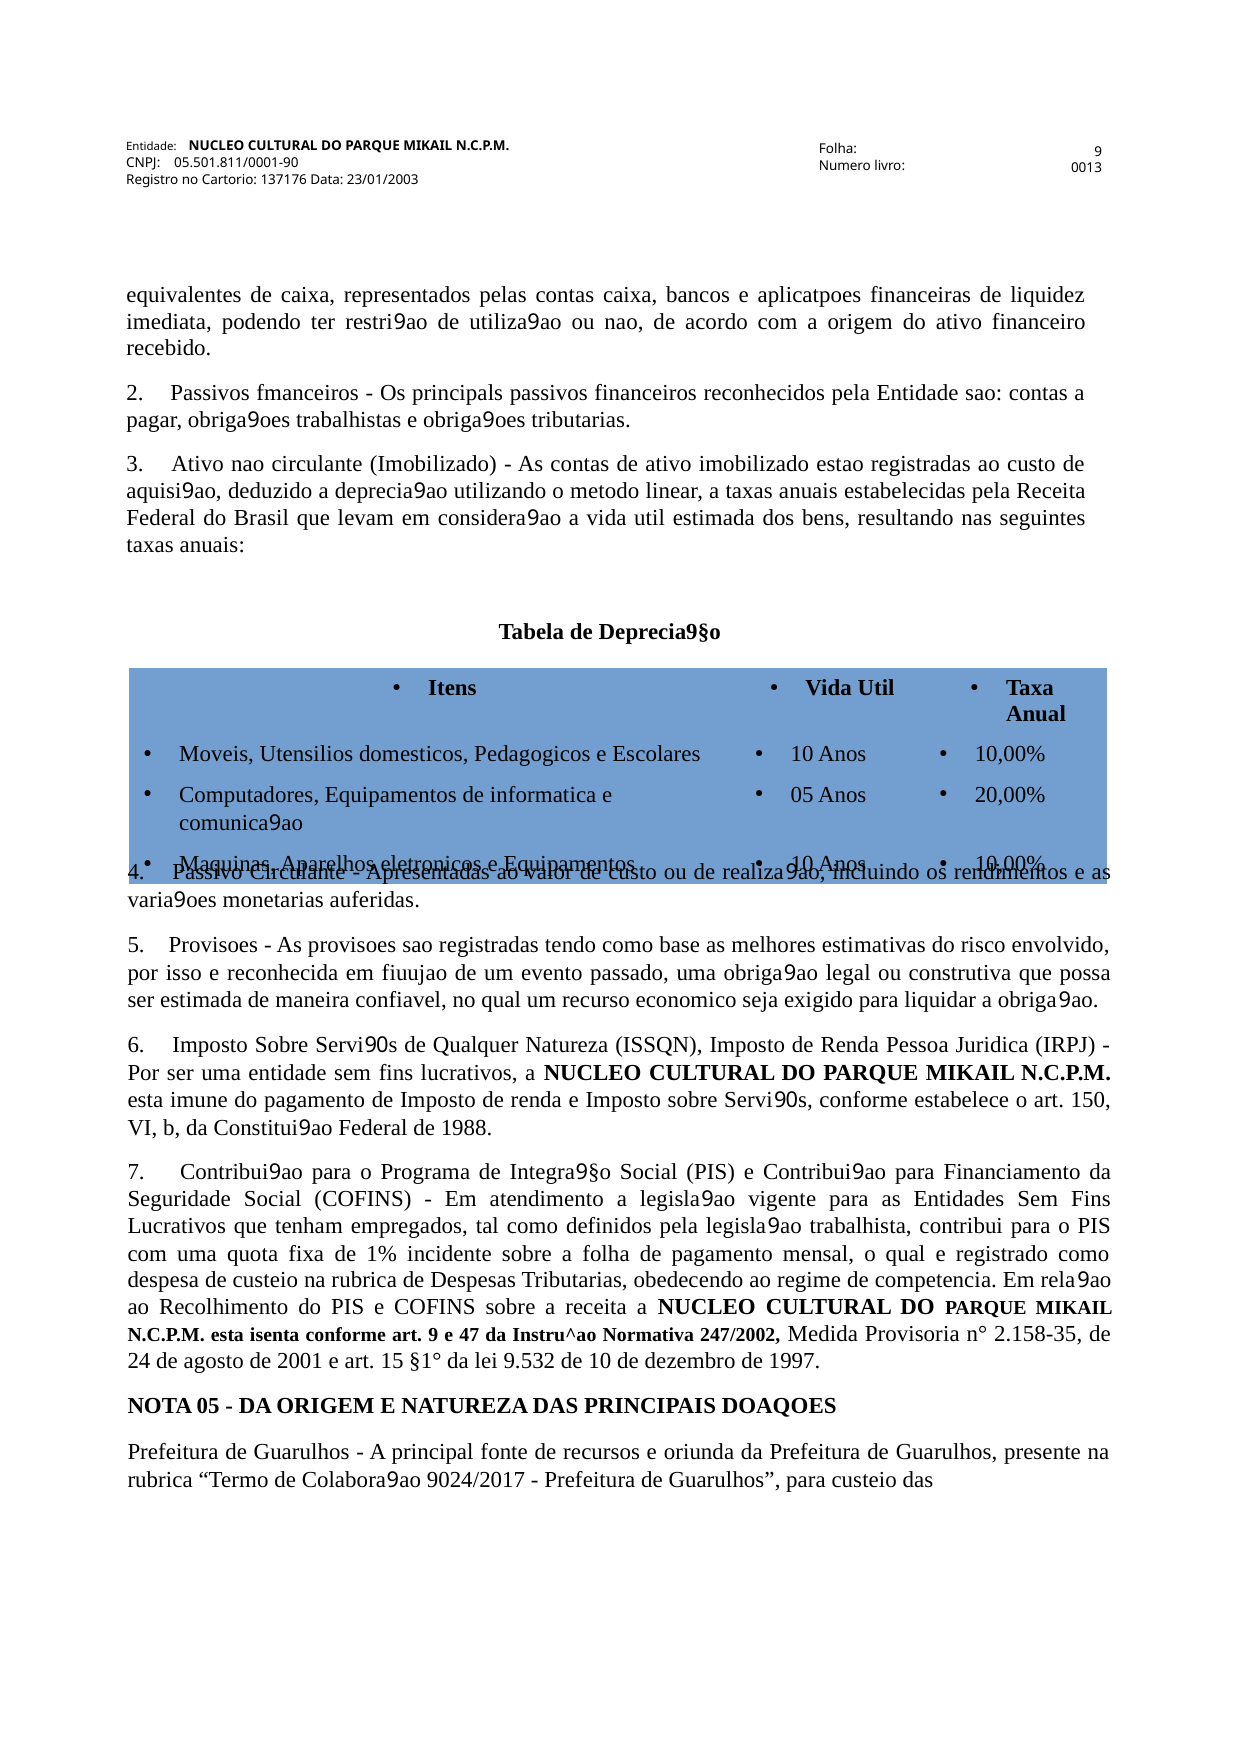

Entidade: NUCLEO CULTURAL DO PARQUE MIKAIL N.C.P.M.
CNPJ: 05.501.811/0001-90
Registro no Cartorio: 137176 Data: 23/01/2003
Folha:
Numero livro:
9
0013
equivalentes de caixa, representados pelas contas caixa, bancos e aplicatpoes financeiras de liquidez imediata, podendo ter restri9ao de utiliza9ao ou nao, de acordo com a origem do ativo financeiro recebido.
2. Passivos fmanceiros - Os principals passivos financeiros reconhecidos pela Entidade sao: contas a pagar, obriga9oes trabalhistas e obriga9oes tributarias.
3. Ativo nao circulante (Imobilizado) - As contas de ativo imobilizado estao registradas ao custo de aquisi9ao, deduzido a deprecia9ao utilizando o metodo linear, a taxas anuais estabelecidas pela Receita Federal do Brasil que levam em considera9ao a vida util estimada dos bens, resultando nas seguintes taxas anuais:
Tabela de Deprecia9§o
| Itens | Vida Util | Taxa Anual |
| --- | --- | --- |
| Moveis, Utensilios domesticos, Pedagogicos e Escolares | 10 Anos | 10,00% |
| Computadores, Equipamentos de informatica e comunica9ao | 05 Anos | 20,00% |
| Maquinas, Aparelhos eletronicos e Equipamentos | 10 Anos | 10,00% |
4. Passivo Circulante - Apresentadas ao valor de custo ou de realiza9ao, incluindo os rendimentos e as varia9oes monetarias auferidas.
5. Provisoes - As provisoes sao registradas tendo como base as melhores estimativas do risco envolvido, por isso e reconhecida em fiuujao de um evento passado, uma obriga9ao legal ou construtiva que possa ser estimada de maneira confiavel, no qual um recurso economico seja exigido para liquidar a obriga9ao.
6. Imposto Sobre Servi90s de Qualquer Natureza (ISSQN), Imposto de Renda Pessoa Juridica (IRPJ) - Por ser uma entidade sem fins lucrativos, a NUCLEO CULTURAL DO PARQUE MIKAIL N.C.P.M. esta imune do pagamento de Imposto de renda e Imposto sobre Servi90s, conforme estabelece o art. 150, VI, b, da Constitui9ao Federal de 1988.
7. Contribui9ao para o Programa de Integra9§o Social (PIS) e Contribui9ao para Financiamento da Seguridade Social (COFINS) - Em atendimento a legisla9ao vigente para as Entidades Sem Fins Lucrativos que tenham empregados, tal como definidos pela legisla9ao trabalhista, contribui para o PIS com uma quota fixa de 1% incidente sobre a folha de pagamento mensal, o qual e registrado como despesa de custeio na rubrica de Despesas Tributarias, obedecendo ao regime de competencia. Em rela9ao ao Recolhimento do PIS e COFINS sobre a receita a NUCLEO CULTURAL DO PARQUE MIKAIL N.C.P.M. esta isenta conforme art. 9 e 47 da Instru^ao Normativa 247/2002, Medida Provisoria n° 2.158-35, de 24 de agosto de 2001 e art. 15 §1° da lei 9.532 de 10 de dezembro de 1997.
NOTA 05 - DA ORIGEM E NATUREZA DAS PRINCIPAIS DOAQOES
Prefeitura de Guarulhos - A principal fonte de recursos e oriunda da Prefeitura de Guarulhos, presente na rubrica “Termo de Colabora9ao 9024/2017 - Prefeitura de Guarulhos”, para custeio das